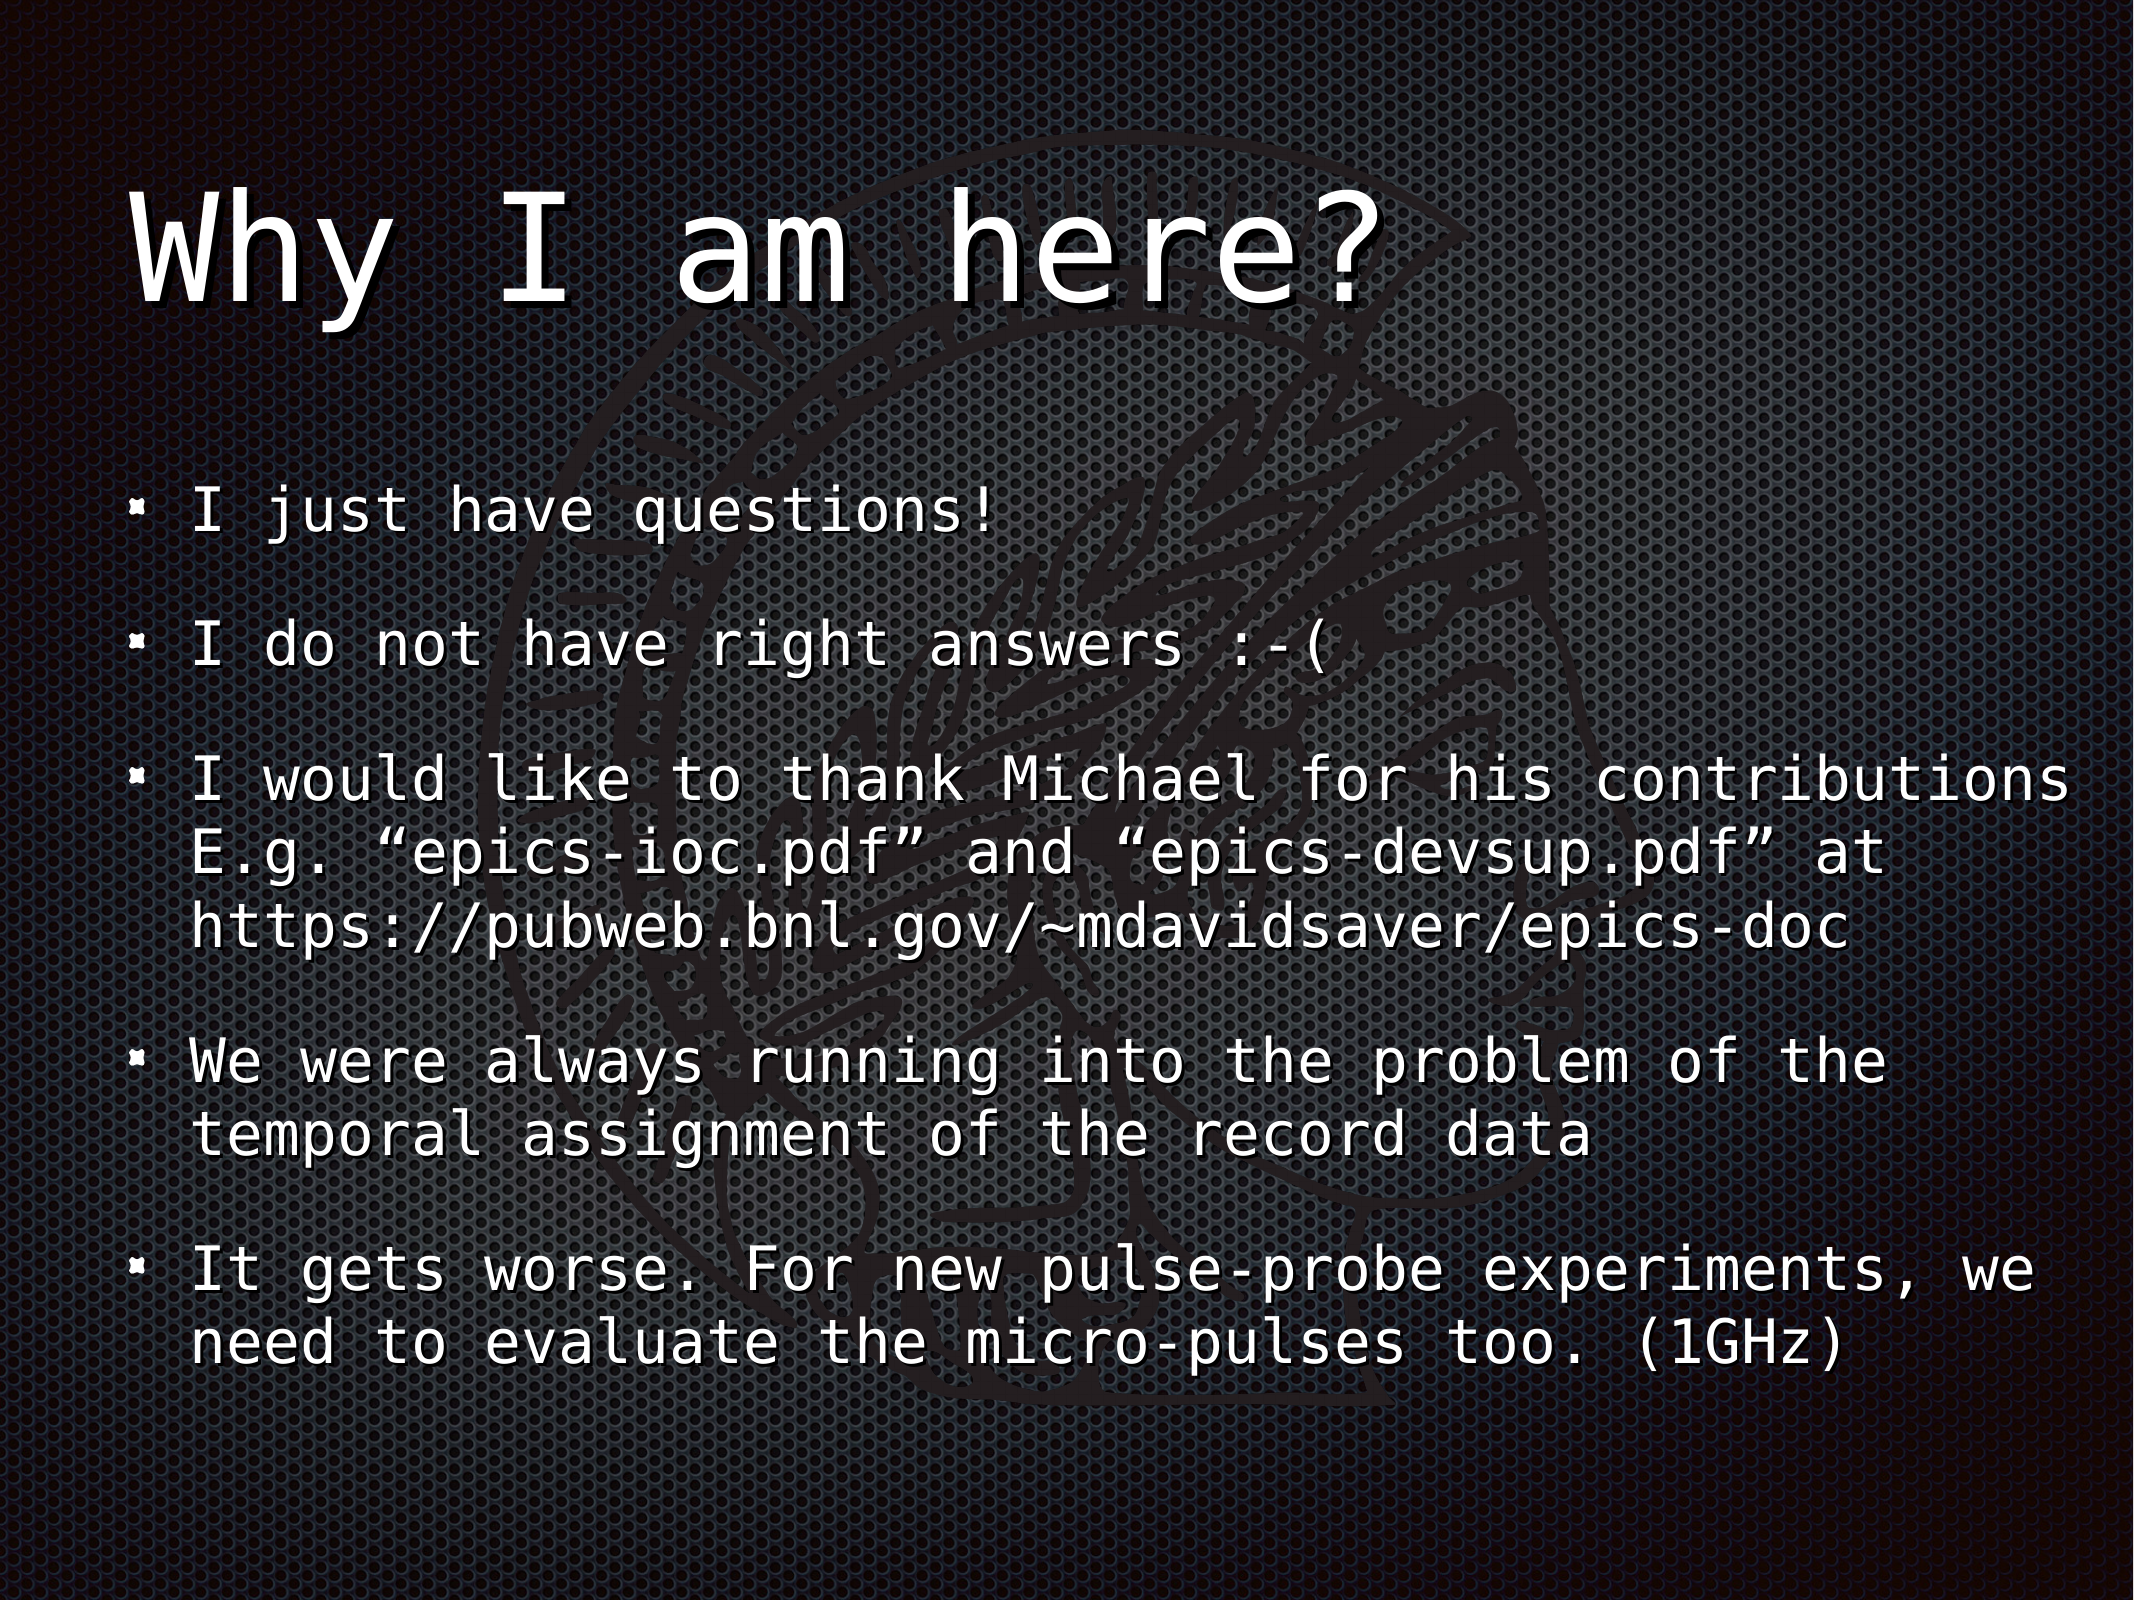

# Why I am here?
I just have questions!
I do not have right answers :-(
I would like to thank Michael for his contributions
E.g. “epics-ioc.pdf” and “epics-devsup.pdf” at
https://pubweb.bnl.gov/~mdavidsaver/epics-doc
We were always running into the problem of the temporal assignment of the record data
It gets worse. For new pulse-probe experiments, we need to evaluate the micro-pulses too. (1GHz)